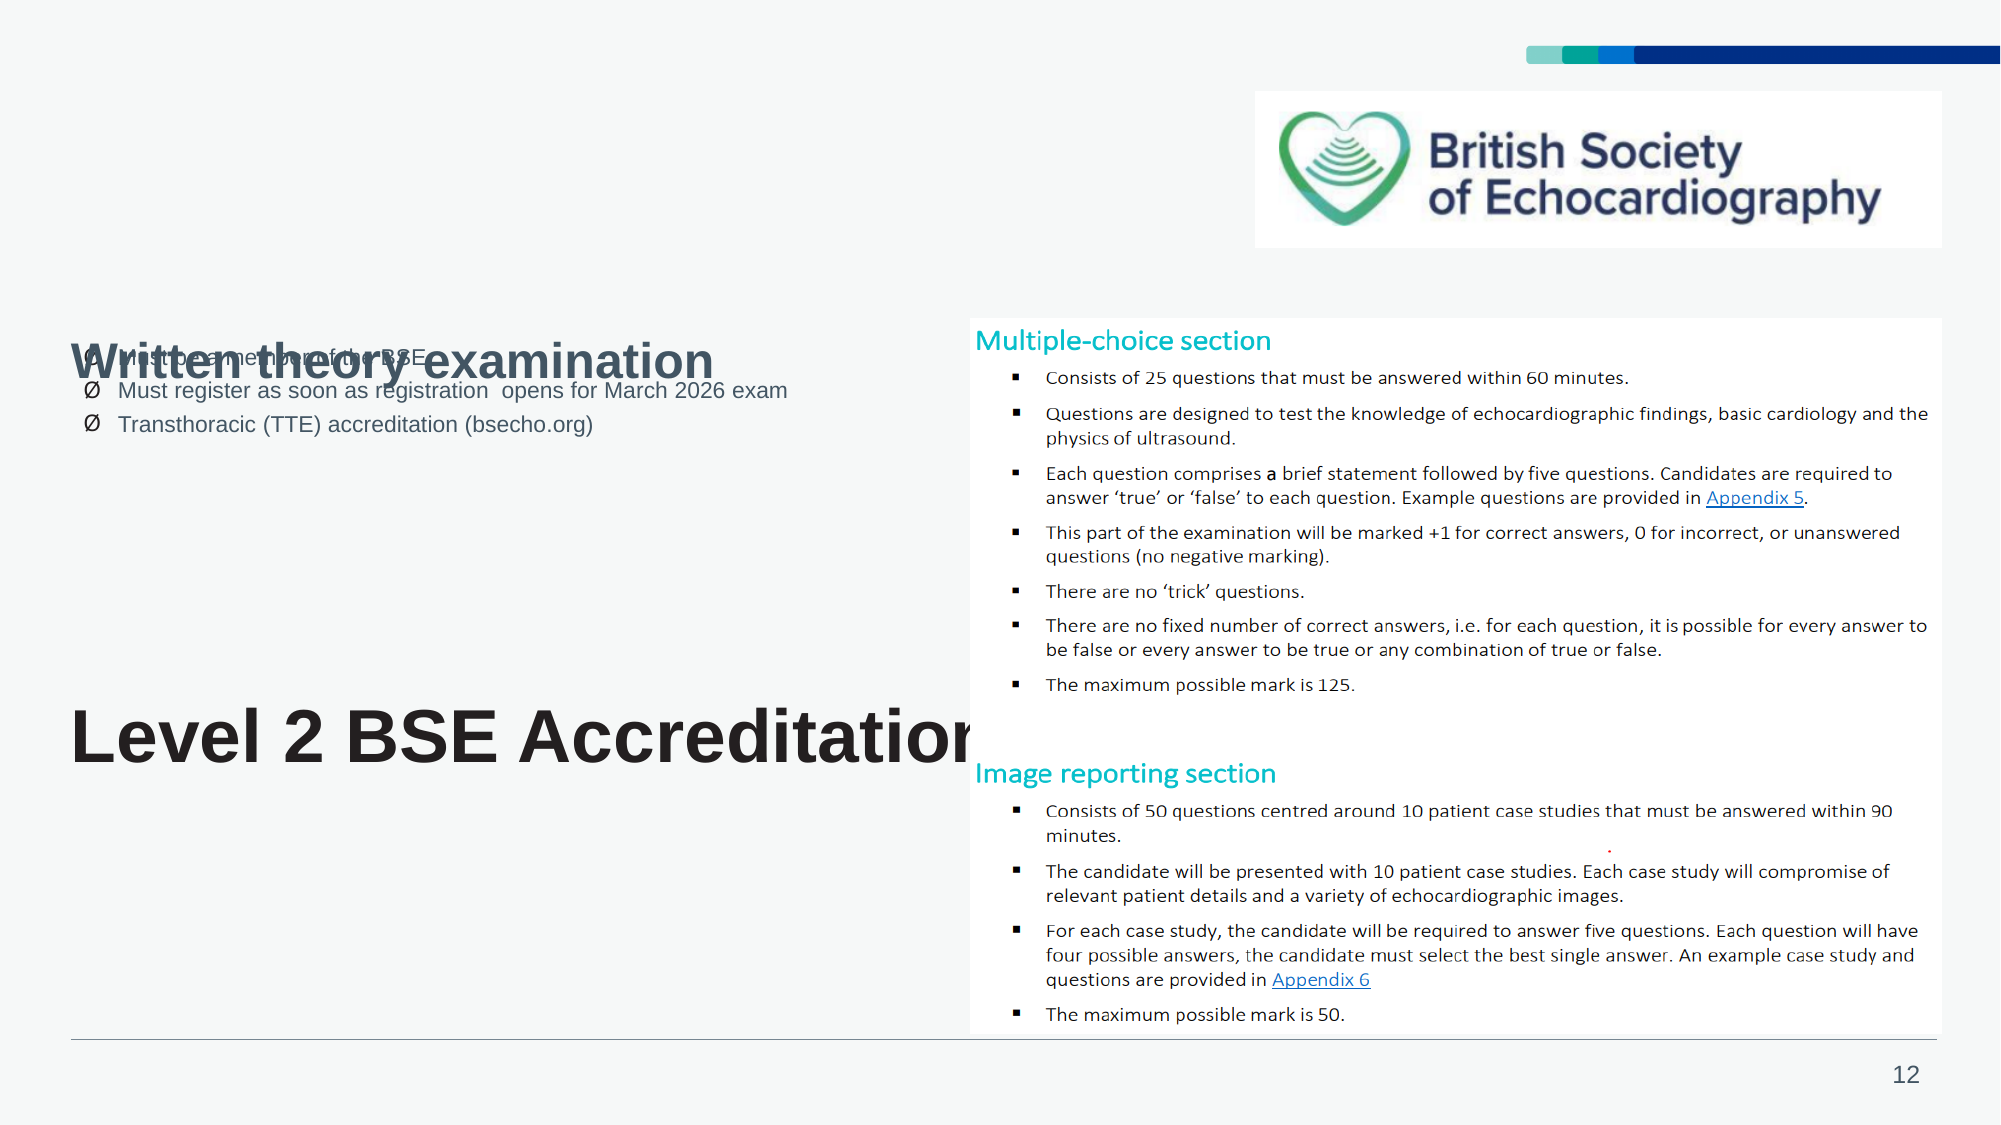

# Must be a member of the BSE
Must register as soon as registration opens for March 2026 exam
Transthoracic (TTE) accreditation (bsecho.org)
Written theory examination
Level 2 BSE Accreditation